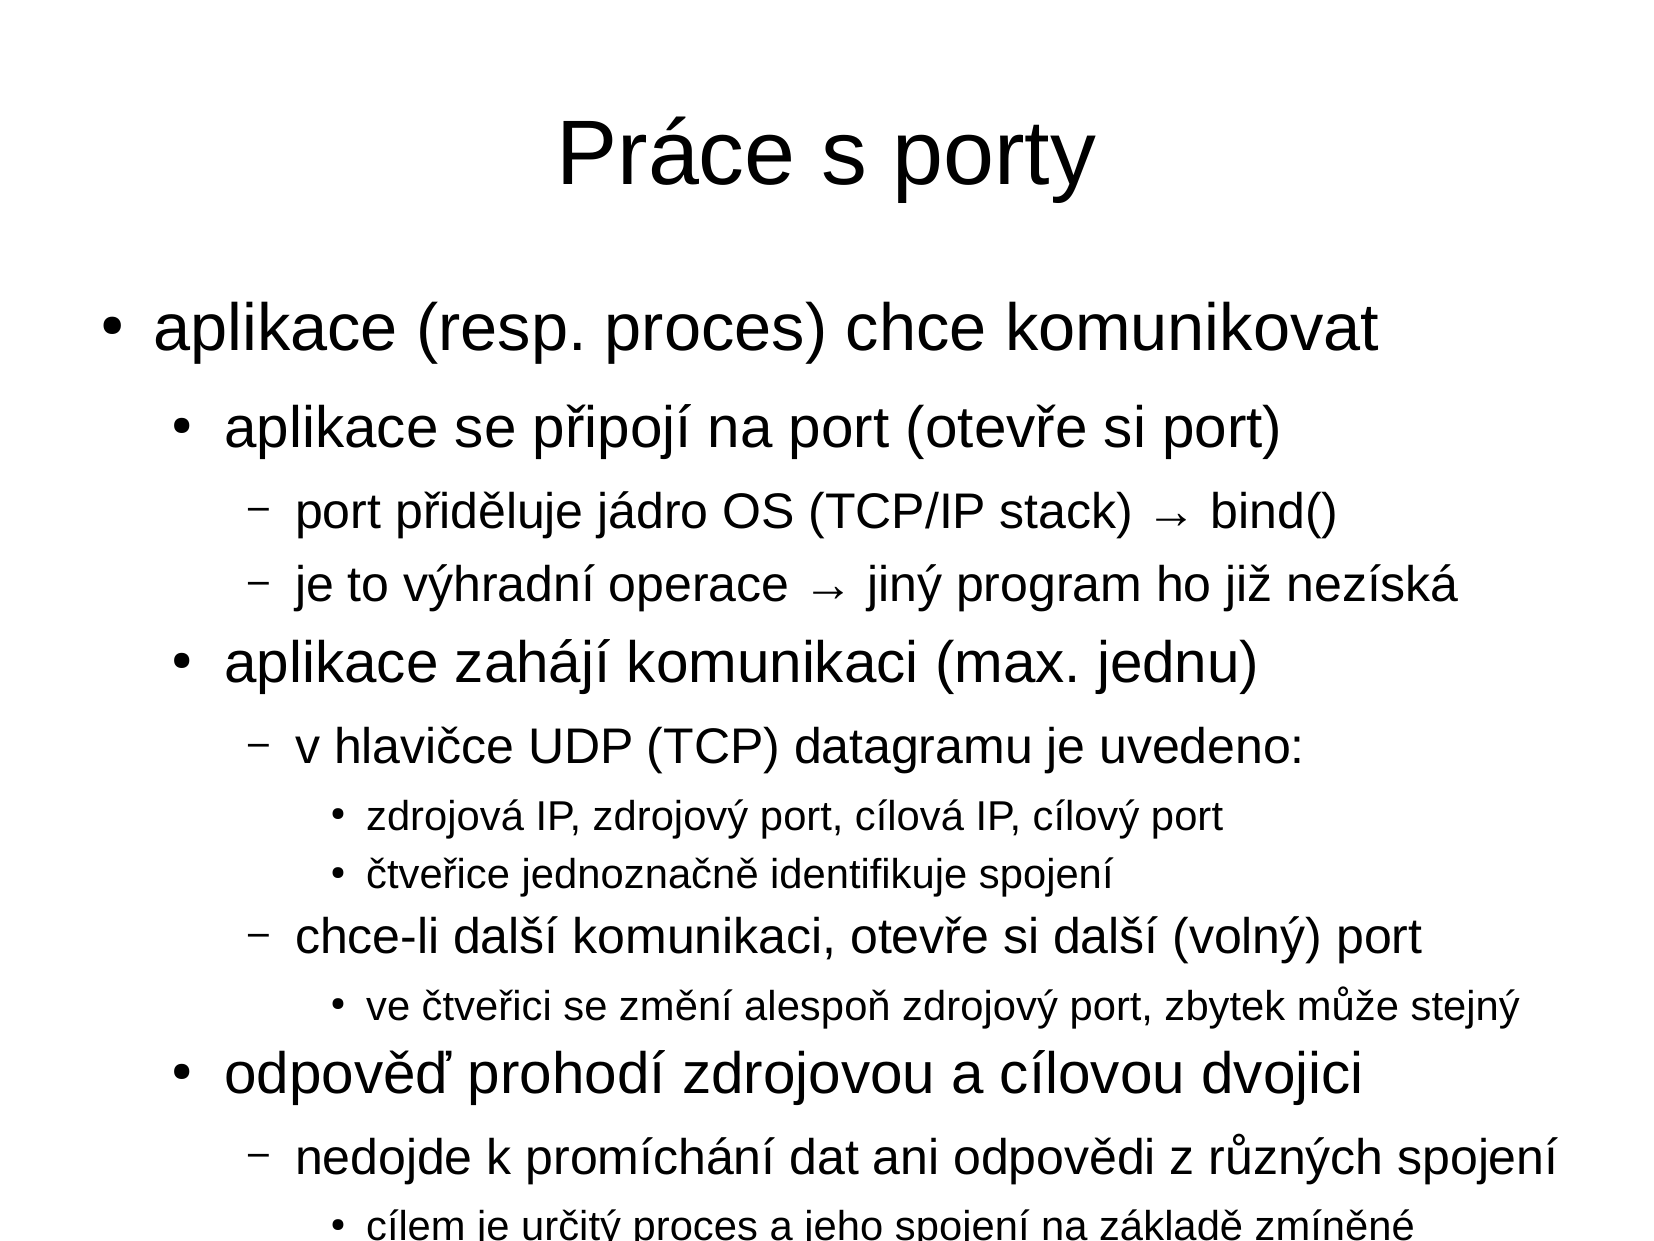

# Práce s porty
aplikace (resp. proces) chce komunikovat
aplikace se připojí na port (otevře si port)
port přiděluje jádro OS (TCP/IP stack) → bind()
je to výhradní operace → jiný program ho již nezíská
aplikace zahájí komunikaci (max. jednu)
v hlavičce UDP (TCP) datagramu je uvedeno:
zdrojová IP, zdrojový port, cílová IP, cílový port
čtveřice jednoznačně identifikuje spojení
chce-li další komunikaci, otevře si další (volný) port
ve čtveřici se změní alespoň zdrojový port, zbytek může stejný
odpověď prohodí zdrojovou a cílovou dvojici
nedojde k promíchání dat ani odpovědi z různých spojení
cílem je určitý proces a jeho spojení na základě zmíněné čtveřice